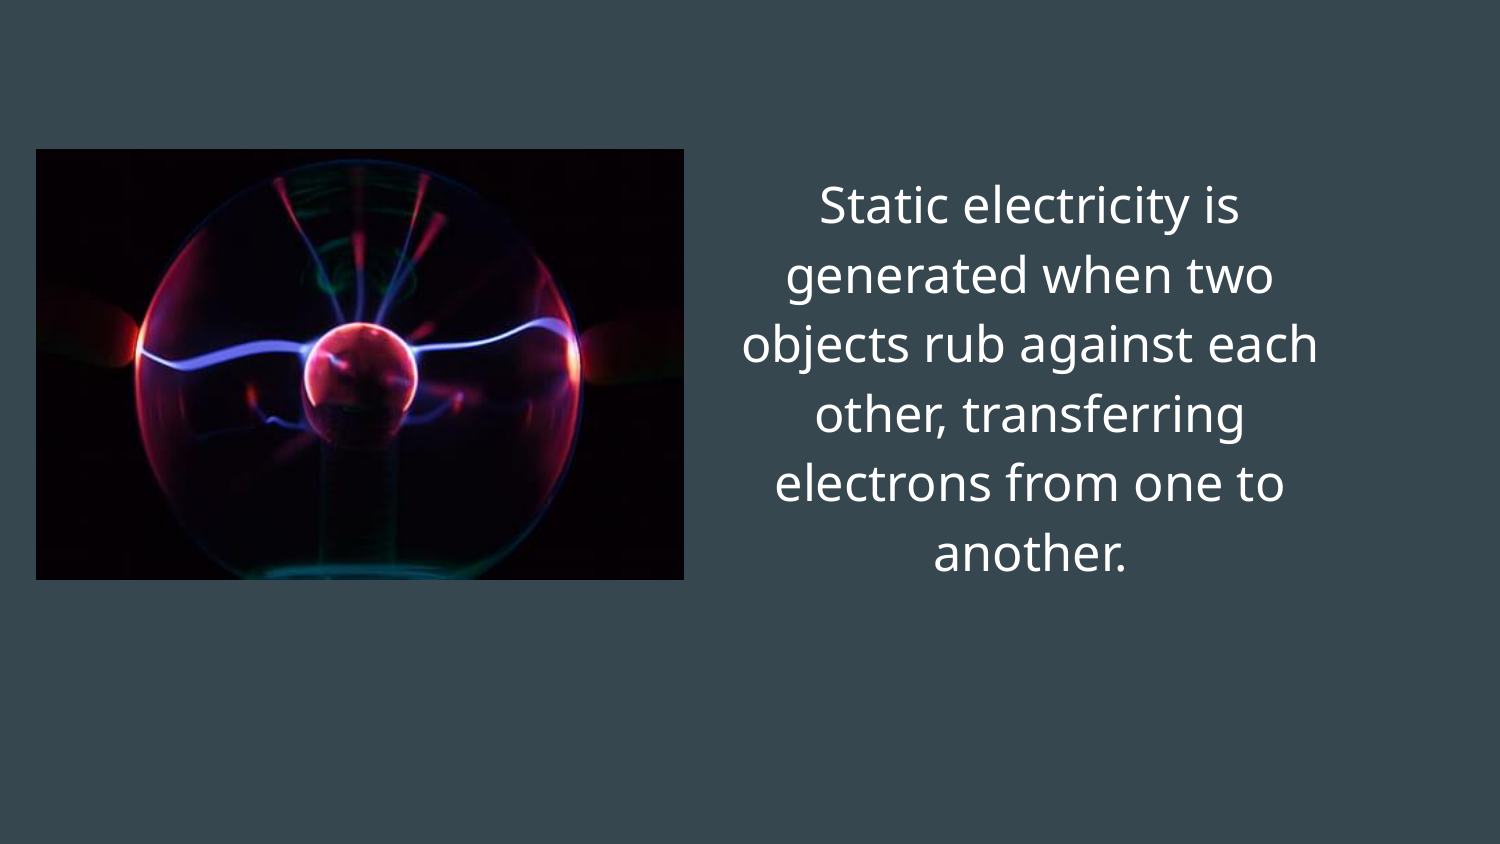

# Static electricity is generated when two objects rub against each other, transferring electrons from one to another.